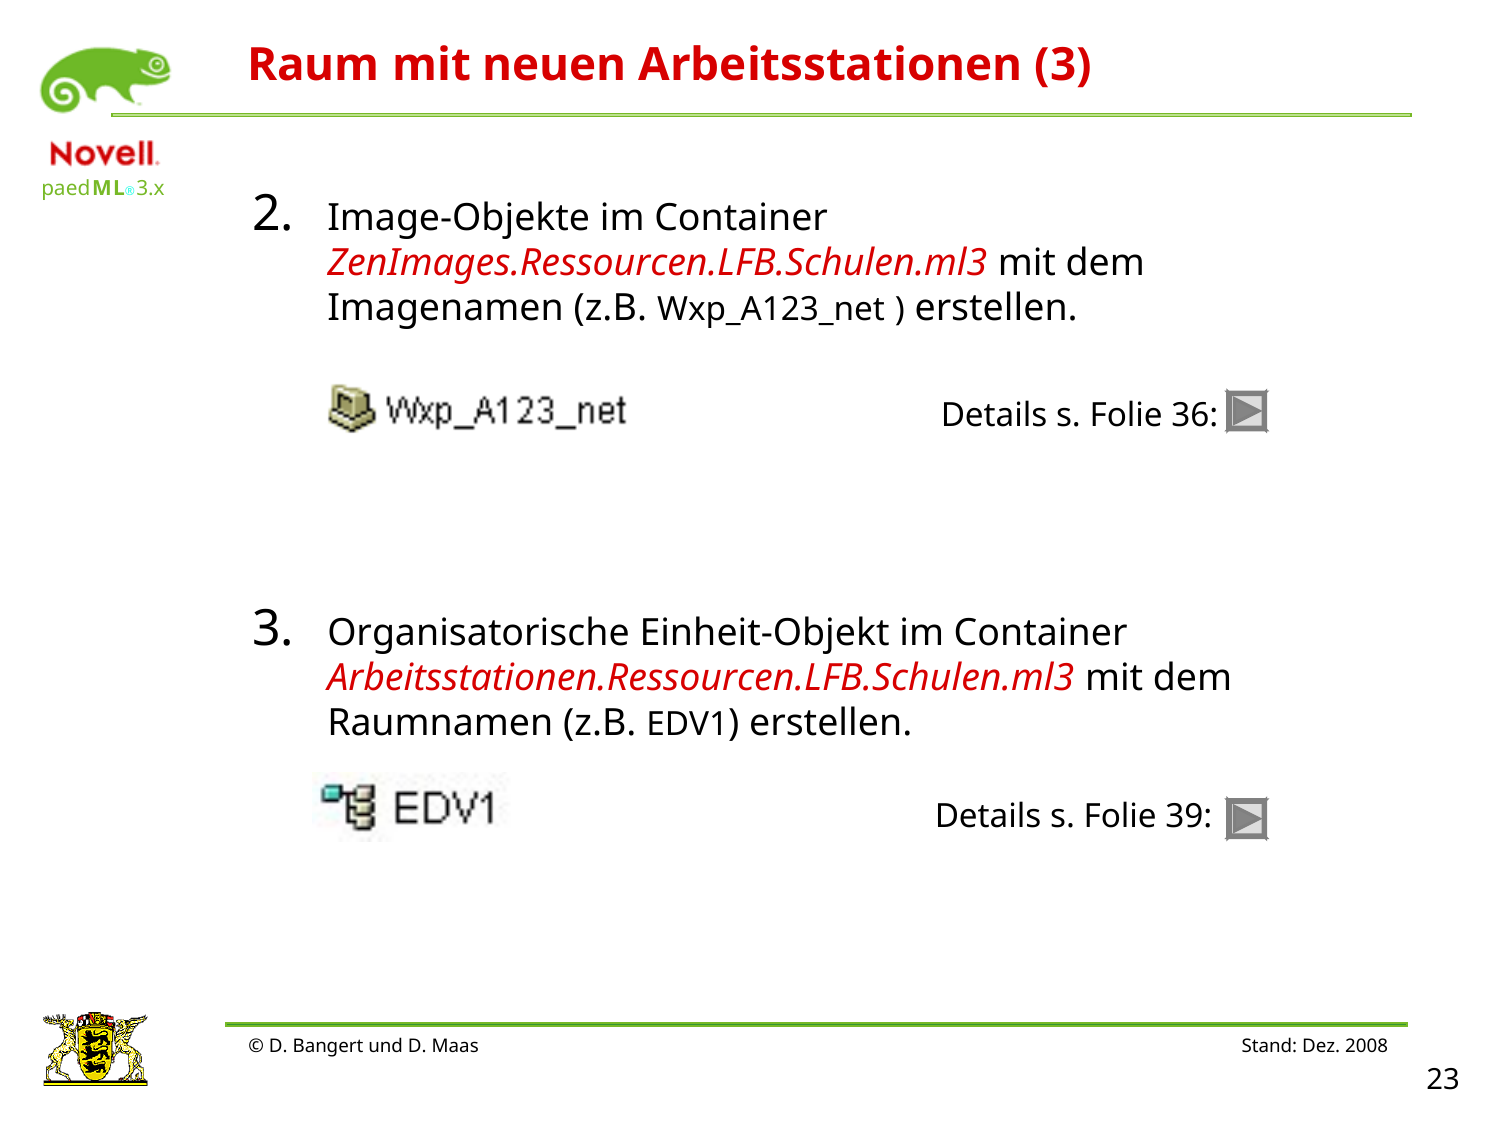

# Raum mit neuen Arbeitsstationen (3)‏
2.
Image-Objekte im Container ZenImages.Ressourcen.LFB.Schulen.ml3 mit dem Imagenamen (z.B. Wxp_A123_net ) erstellen.
Details s. Folie 36:
3.
Organisatorische Einheit-Objekt im Container Arbeitsstationen.Ressourcen.LFB.Schulen.ml3 mit dem Raumnamen (z.B. EDV1) erstellen.
Details s. Folie 39:
© D. Bangert und D. Maas
Dez. 2008
23